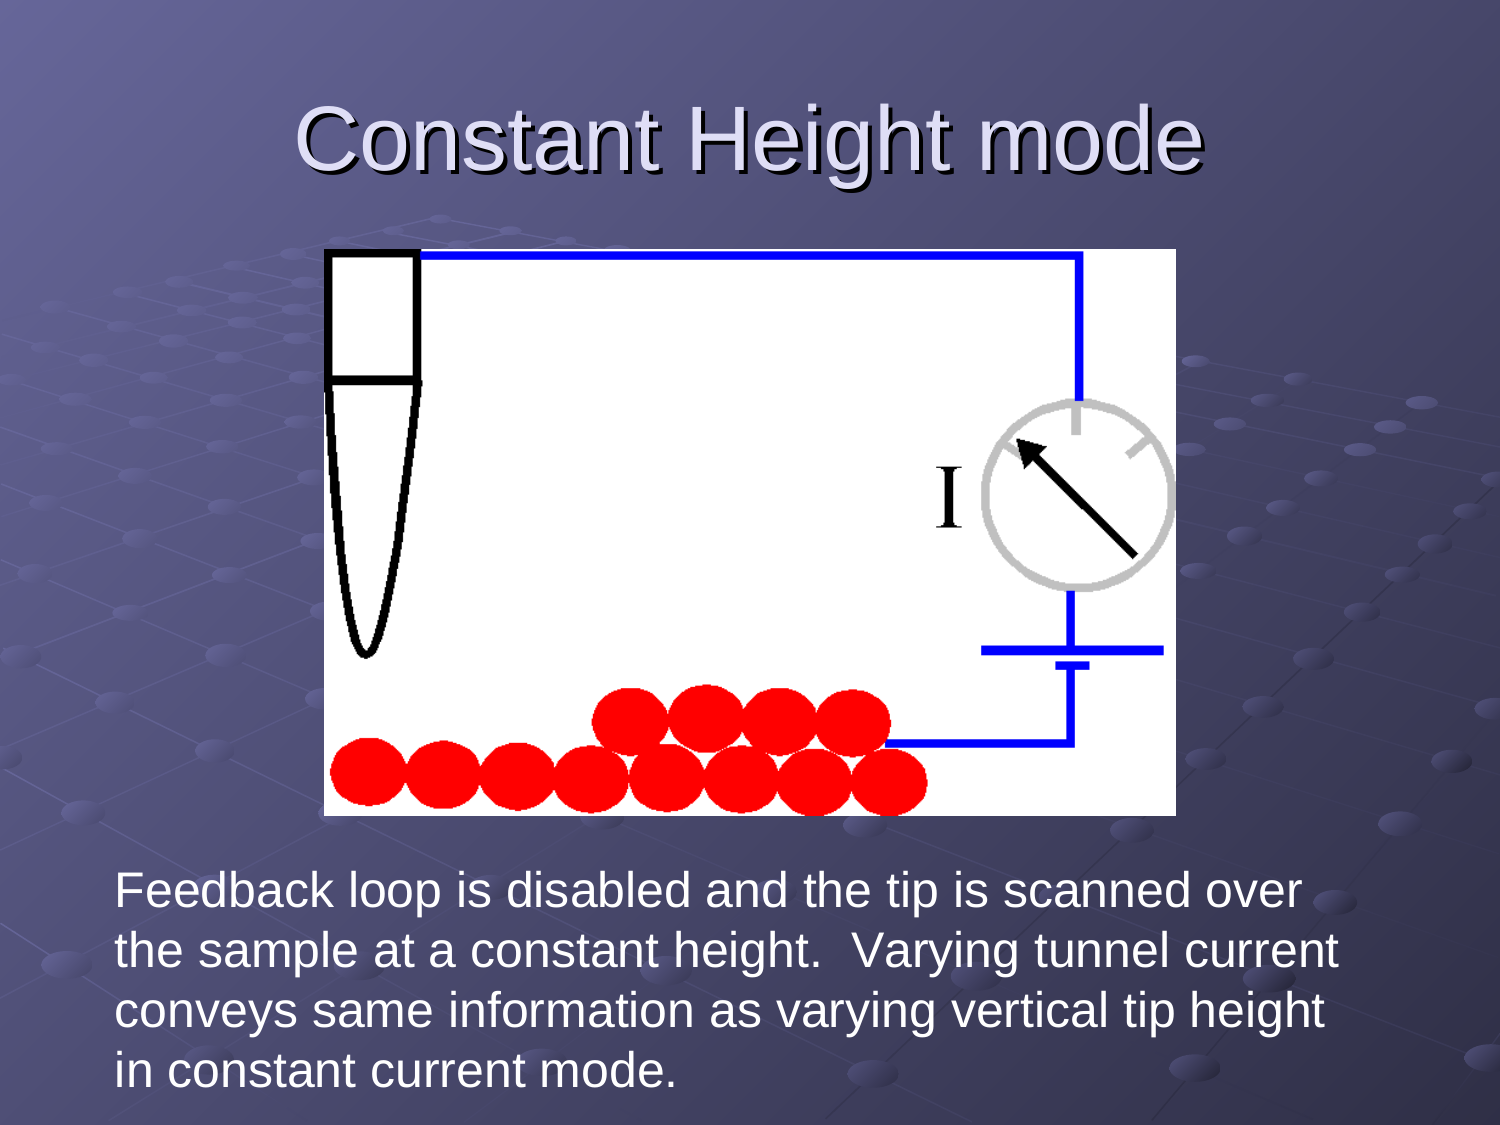

# Constant Height mode
Feedback loop is disabled and the tip is scanned over
the sample at a constant height. Varying tunnel current
conveys same information as varying vertical tip height
in constant current mode.